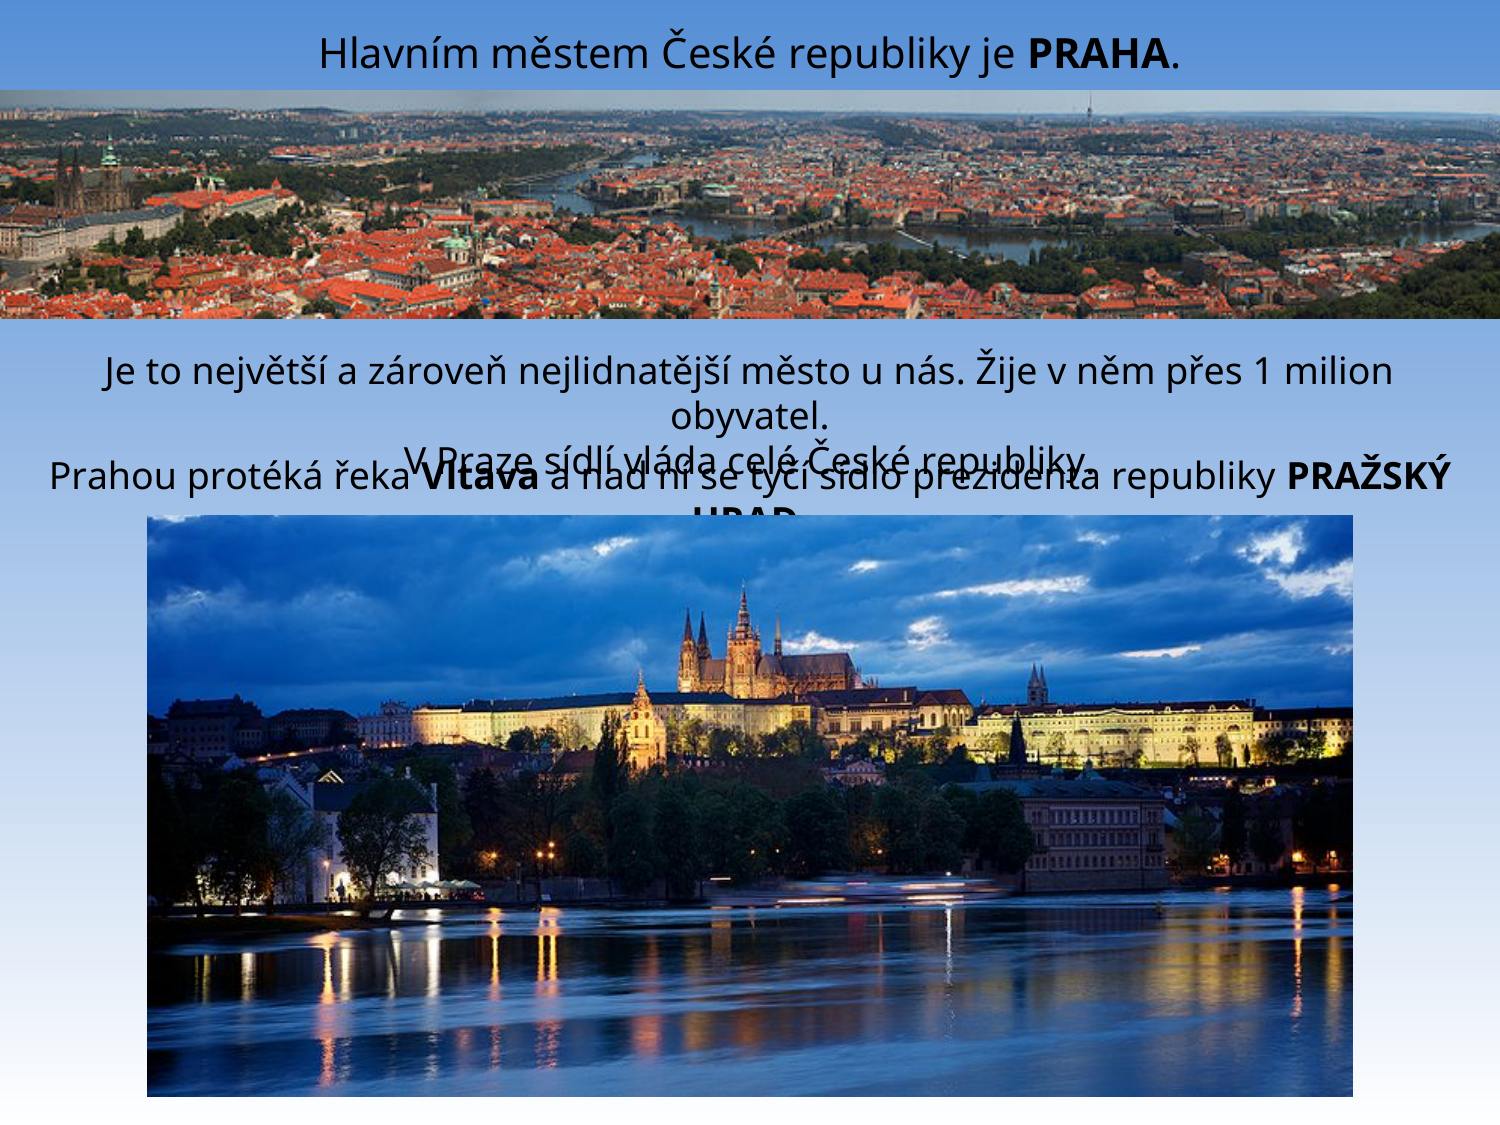

Hlavním městem České republiky je PRAHA.
Je to největší a zároveň nejlidnatější město u nás. Žije v něm přes 1 milion obyvatel.
V Praze sídlí vláda celé České republiky.
Prahou protéká řeka Vltava a nad ní se tyčí sídlo prezidenta republiky PRAŽSKÝ HRAD.